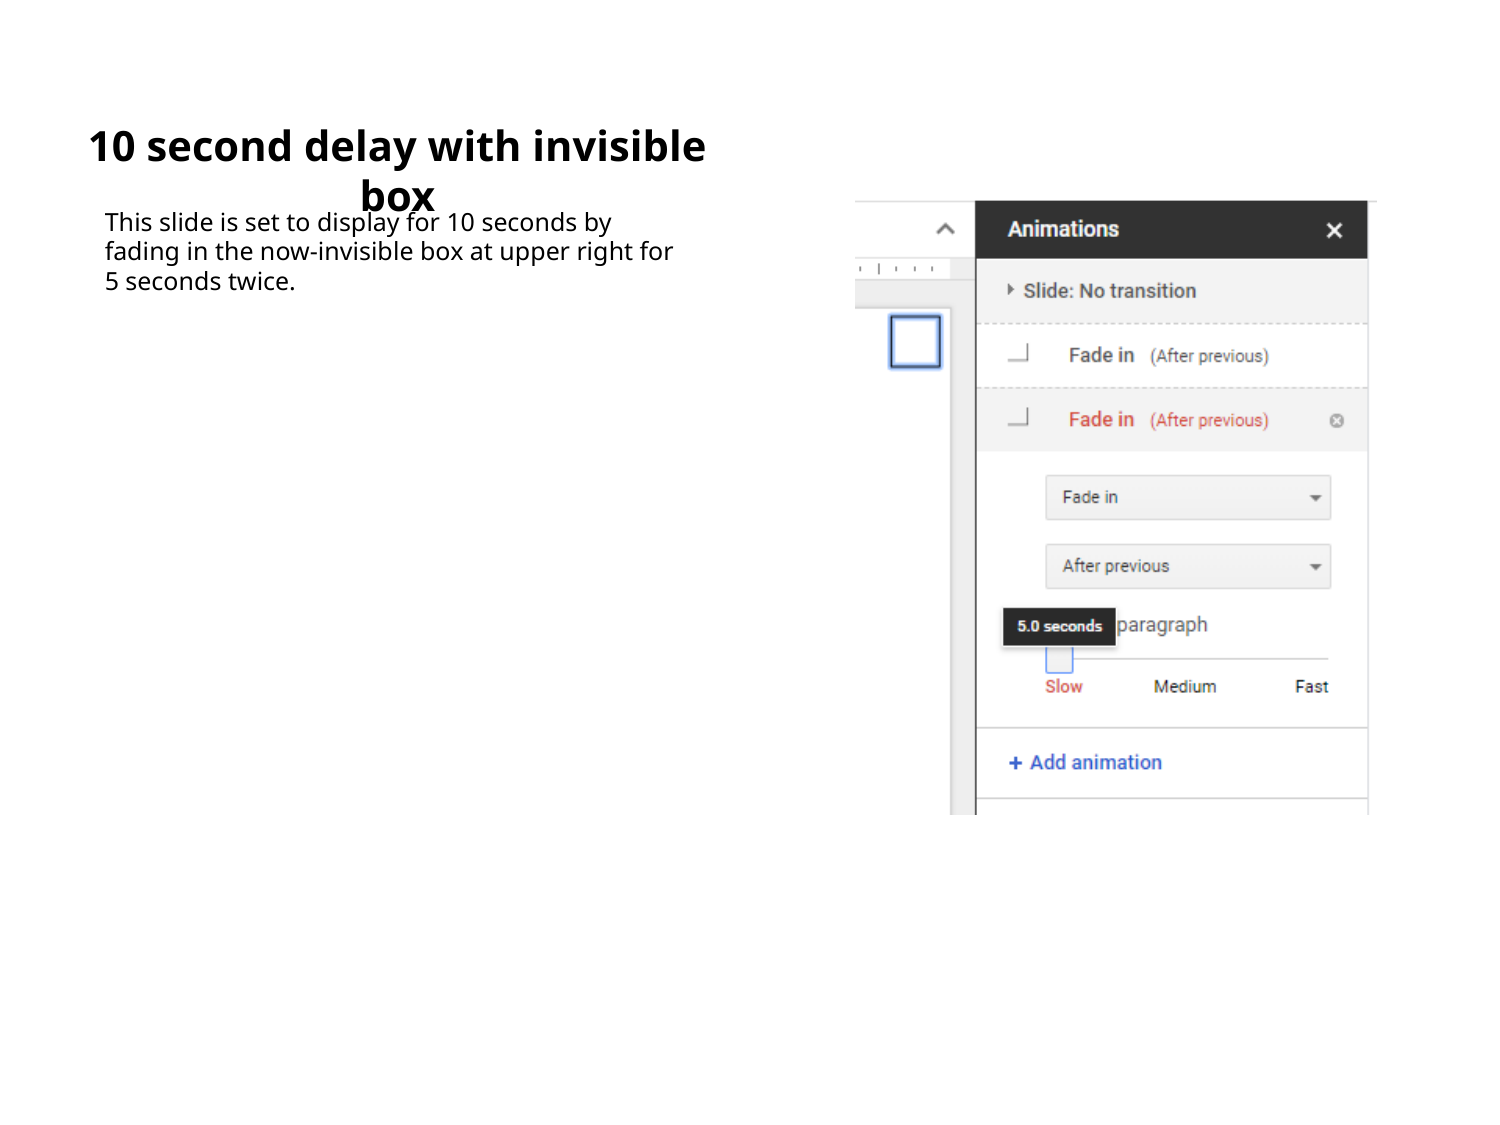

# 10 second delay with invisible box
This slide is set to display for 10 seconds by fading in the now-invisible box at upper right for 5 seconds twice.